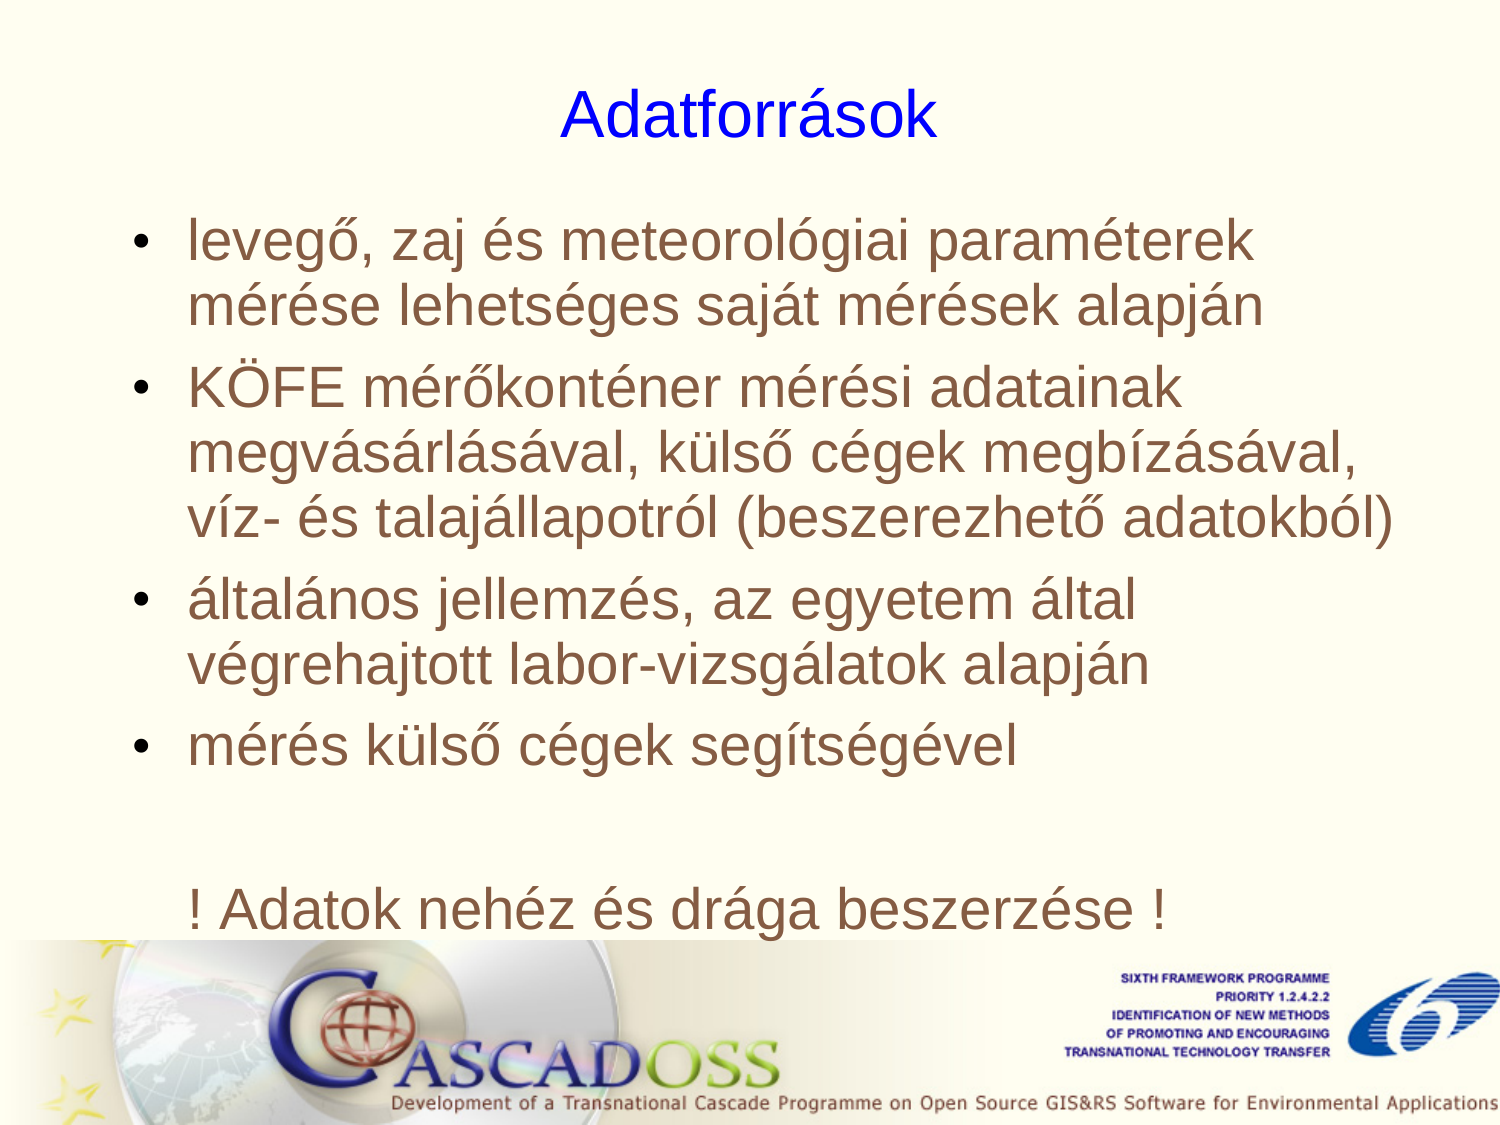

# Adatforrások
levegő, zaj és meteorológiai paraméterek mérése lehetséges saját mérések alapján
KÖFE mérőkonténer mérési adatainak megvásárlásával, külső cégek megbízásával, víz- és talajállapotról (beszerezhető adatokból)
általános jellemzés, az egyetem által végrehajtott labor-vizsgálatok alapján
mérés külső cégek segítségével
! Adatok nehéz és drága beszerzése !